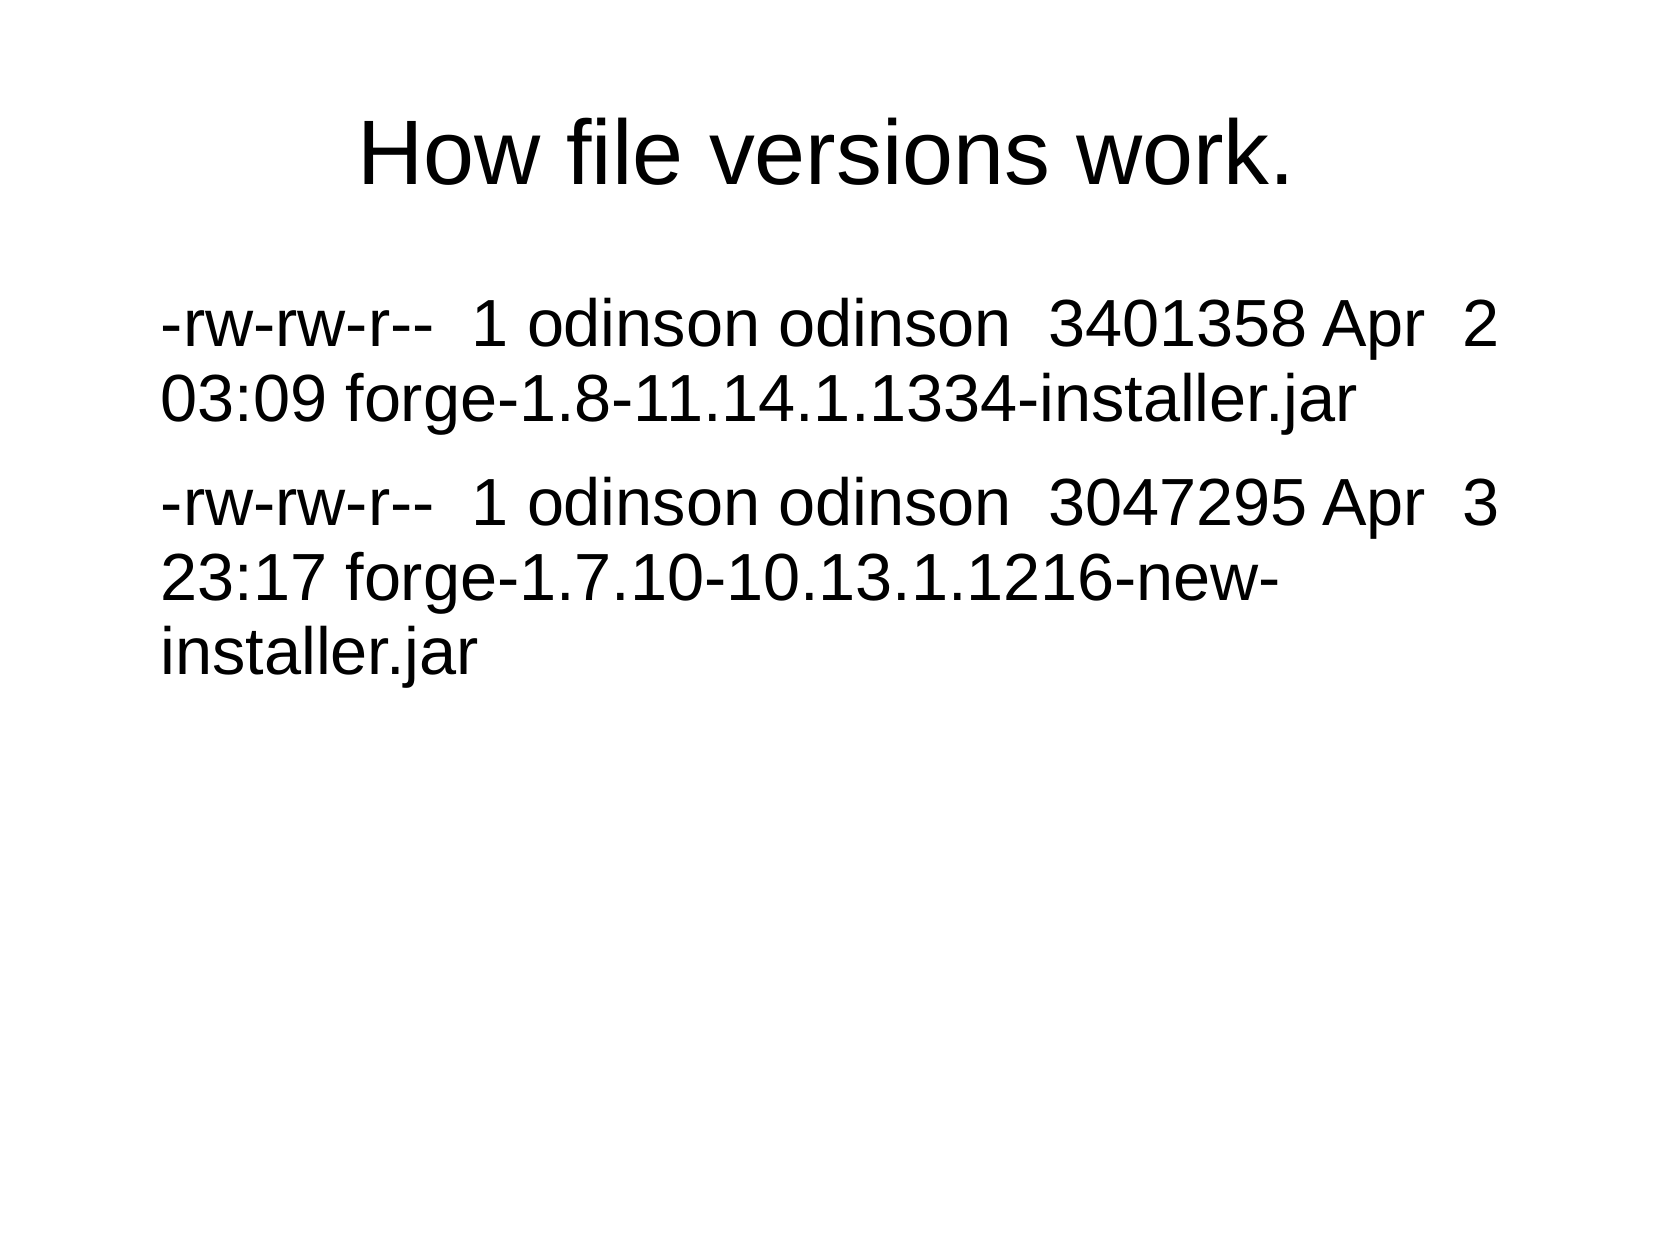

# How file versions work.
-rw-rw-r-- 1 odinson odinson 3401358 Apr 2 03:09 forge-1.8-11.14.1.1334-installer.jar
-rw-rw-r-- 1 odinson odinson 3047295 Apr 3 23:17 forge-1.7.10-10.13.1.1216-new-installer.jar